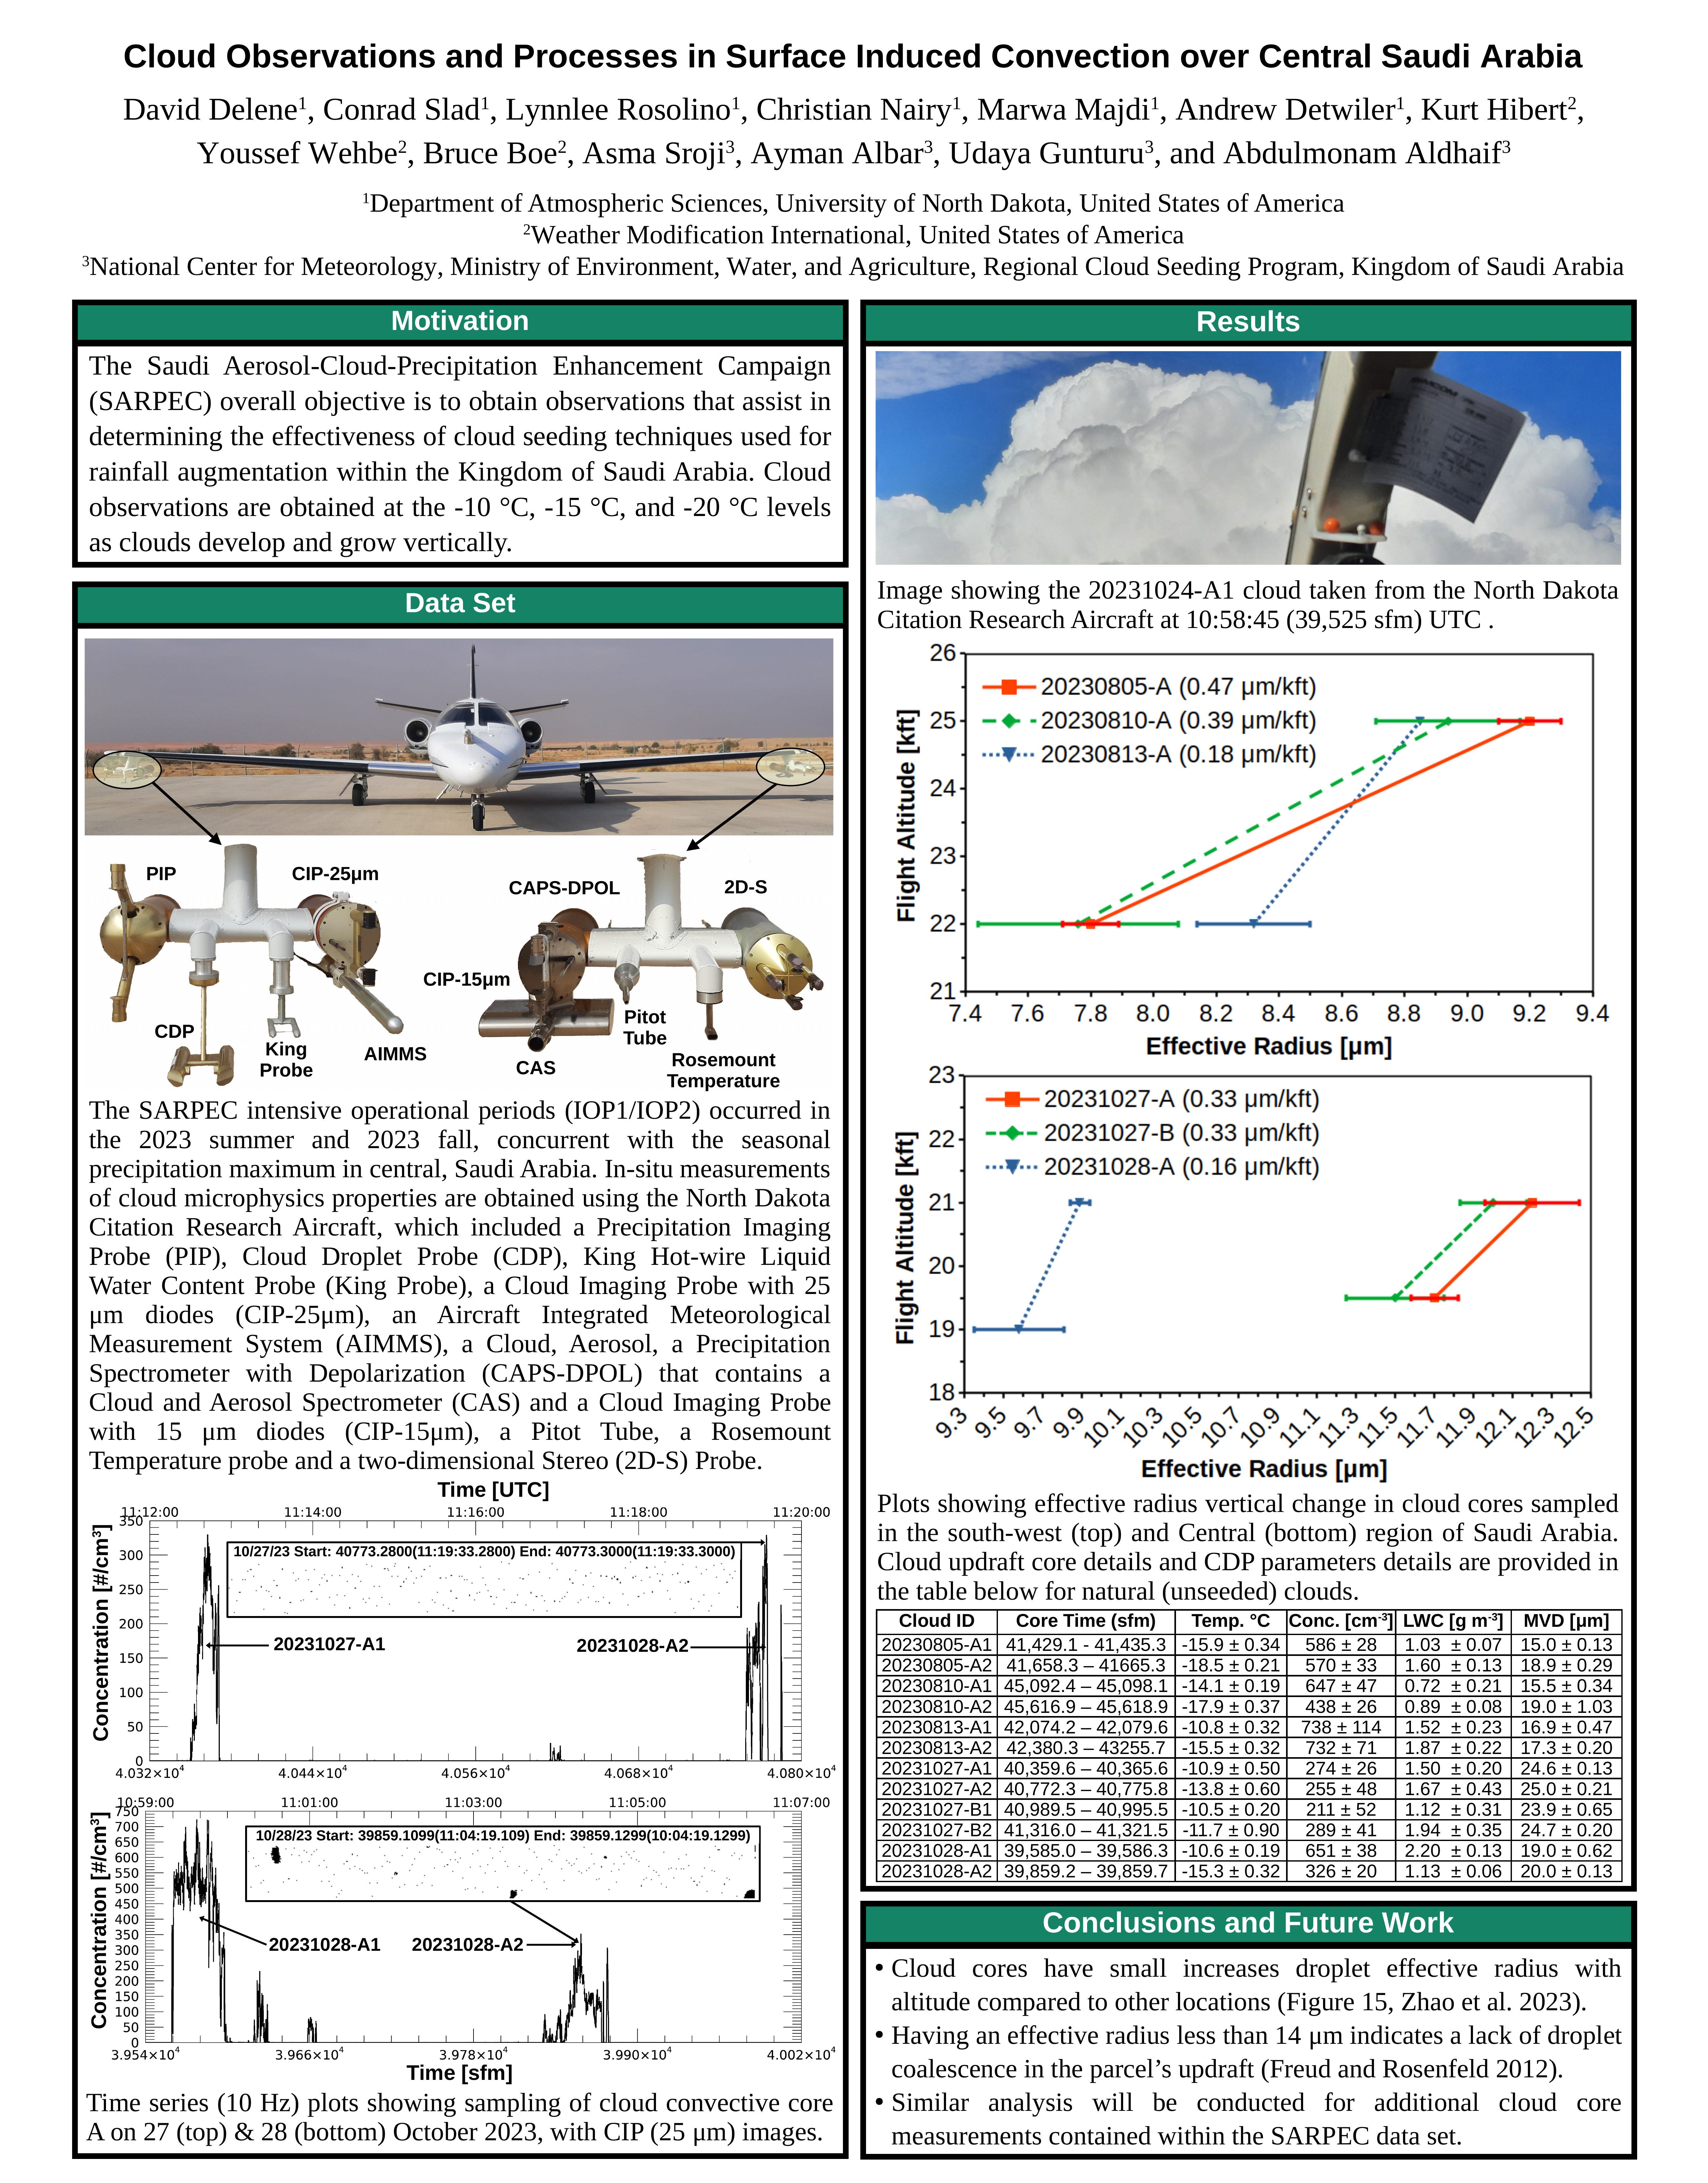

Cloud Observations and Processes in Surface Induced Convection over Central Saudi Arabia
David Delene1, Conrad Slad1, Lynnlee Rosolino1, Christian Nairy1, Marwa Majdi1, Andrew Detwiler1, Kurt Hibert2, Youssef Wehbe2, Bruce Boe2, Asma Sroji3, Ayman Albar3, Udaya Gunturu3, and Abdulmonam Aldhaif3
1Department of Atmospheric Sciences, University of North Dakota, United States of America
2Weather Modification International, United States of America
3National Center for Meteorology, Ministry of Environment, Water, and Agriculture, Regional Cloud Seeding Program, Kingdom of Saudi Arabia
Motivation
Results
Image showing the 20231024-A1 cloud taken from the North Dakota Citation Research Aircraft at 10:58:45 (39,525 sfm) UTC .
Plots showing effective radius vertical change in cloud cores sampled in the south-west (top) and Central (bottom) region of Saudi Arabia. Cloud updraft core details and CDP parameters details are provided in the table below for natural (unseeded) clouds.
The Saudi Aerosol-Cloud-Precipitation Enhancement Campaign (SARPEC) overall objective is to obtain observations that assist in determining the effectiveness of cloud seeding techniques used for rainfall augmentation within the Kingdom of Saudi Arabia. Cloud observations are obtained at the -10 °C, -15 °C, and -20 °C levels as clouds develop and grow vertically.
Data Set
The SARPEC intensive operational periods (IOP1/IOP2) occurred in the 2023 summer and 2023 fall, concurrent with the seasonal precipitation maximum in central, Saudi Arabia. In-situ measurements of cloud microphysics properties are obtained using the North Dakota Citation Research Aircraft, which included a Precipitation Imaging Probe (PIP), Cloud Droplet Probe (CDP), King Hot-wire Liquid Water Content Probe (King Probe), a Cloud Imaging Probe with 25 μm diodes (CIP-25μm), an Aircraft Integrated Meteorological Measurement System (AIMMS), a Cloud, Aerosol, a Precipitation Spectrometer with Depolarization (CAPS-DPOL) that contains a Cloud and Aerosol Spectrometer (CAS) and a Cloud Imaging Probe with 15 μm diodes (CIP-15μm), a Pitot Tube, a Rosemount Temperature probe and a two-dimensional Stereo (2D-S) Probe.
Time series (10 Hz) plots showing sampling of cloud convective core A on 27 (top) & 28 (bottom) October 2023, with CIP (25 μm) images.
Time [UTC]
10/27/23 Start: 40773.2800(11:19:33.2800) End: 40773.3000(11:19:33.3000)
| Cloud ID | Core Time (sfm) | Temp. °C | Conc. [cm-3] | LWC [g m-3] | MVD [μm] |
| --- | --- | --- | --- | --- | --- |
| 20230805-A1 | 41,429.1 - 41,435.3 | -15.9 ± 0.34 | 586 ± 28 | 1.03 ± 0.07 | 15.0 ± 0.13 |
| 20230805-A2 | 41,658.3 – 41665.3 | -18.5 ± 0.21 | 570 ± 33 | 1.60 ± 0.13 | 18.9 ± 0.29 |
| 20230810-A1 | 45,092.4 – 45,098.1 | -14.1 ± 0.19 | 647 ± 47 | 0.72 ± 0.21 | 15.5 ± 0.34 |
| 20230810-A2 | 45,616.9 – 45,618.9 | -17.9 ± 0.37 | 438 ± 26 | 0.89 ± 0.08 | 19.0 ± 1.03 |
| 20230813-A1 | 42,074.2 – 42,079.6 | -10.8 ± 0.32 | 738 ± 114 | 1.52 ± 0.23 | 16.9 ± 0.47 |
| 20230813-A2 | 42,380.3 – 43255.7 | -15.5 ± 0.32 | 732 ± 71 | 1.87 ± 0.22 | 17.3 ± 0.20 |
| 20231027-A1 | 40,359.6 – 40,365.6 | -10.9 ± 0.50 | 274 ± 26 | 1.50 ± 0.20 | 24.6 ± 0.13 |
| 20231027-A2 | 40,772.3 – 40,775.8 | -13.8 ± 0.60 | 255 ± 48 | 1.67 ± 0.43 | 25.0 ± 0.21 |
| 20231027-B1 | 40,989.5 – 40,995.5 | -10.5 ± 0.20 | 211 ± 52 | 1.12 ± 0.31 | 23.9 ± 0.65 |
| 20231027-B2 | 41,316.0 – 41,321.5 | -11.7 ± 0.90 | 289 ± 41 | 1.94 ± 0.35 | 24.7 ± 0.20 |
| 20231028-A1 | 39,585.0 – 39,586.3 | -10.6 ± 0.19 | 651 ± 38 | 2.20 ± 0.13 | 19.0 ± 0.62 |
| 20231028-A2 | 39,859.2 – 39,859.7 | -15.3 ± 0.32 | 326 ± 20 | 1.13 ± 0.06 | 20.0 ± 0.13 |
Concentration [#/cm3]
20231027-A1
20231028-A2
10/28/23 Start: 39859.1099(11:04:19.109) End: 39859.1299(10:04:19.1299)
Conclusions and Future Work
Concentration [#/cm3]
20231028-A1
20231028-A2
Cloud cores have small increases droplet effective radius with altitude compared to other locations (Figure 15, Zhao et al. 2023).
Having an effective radius less than 14 μm indicates a lack of droplet coalescence in the parcel’s updraft (Freud and Rosenfeld 2012).
Similar analysis will be conducted for additional cloud core measurements contained within the SARPEC data set.
Time [sfm]